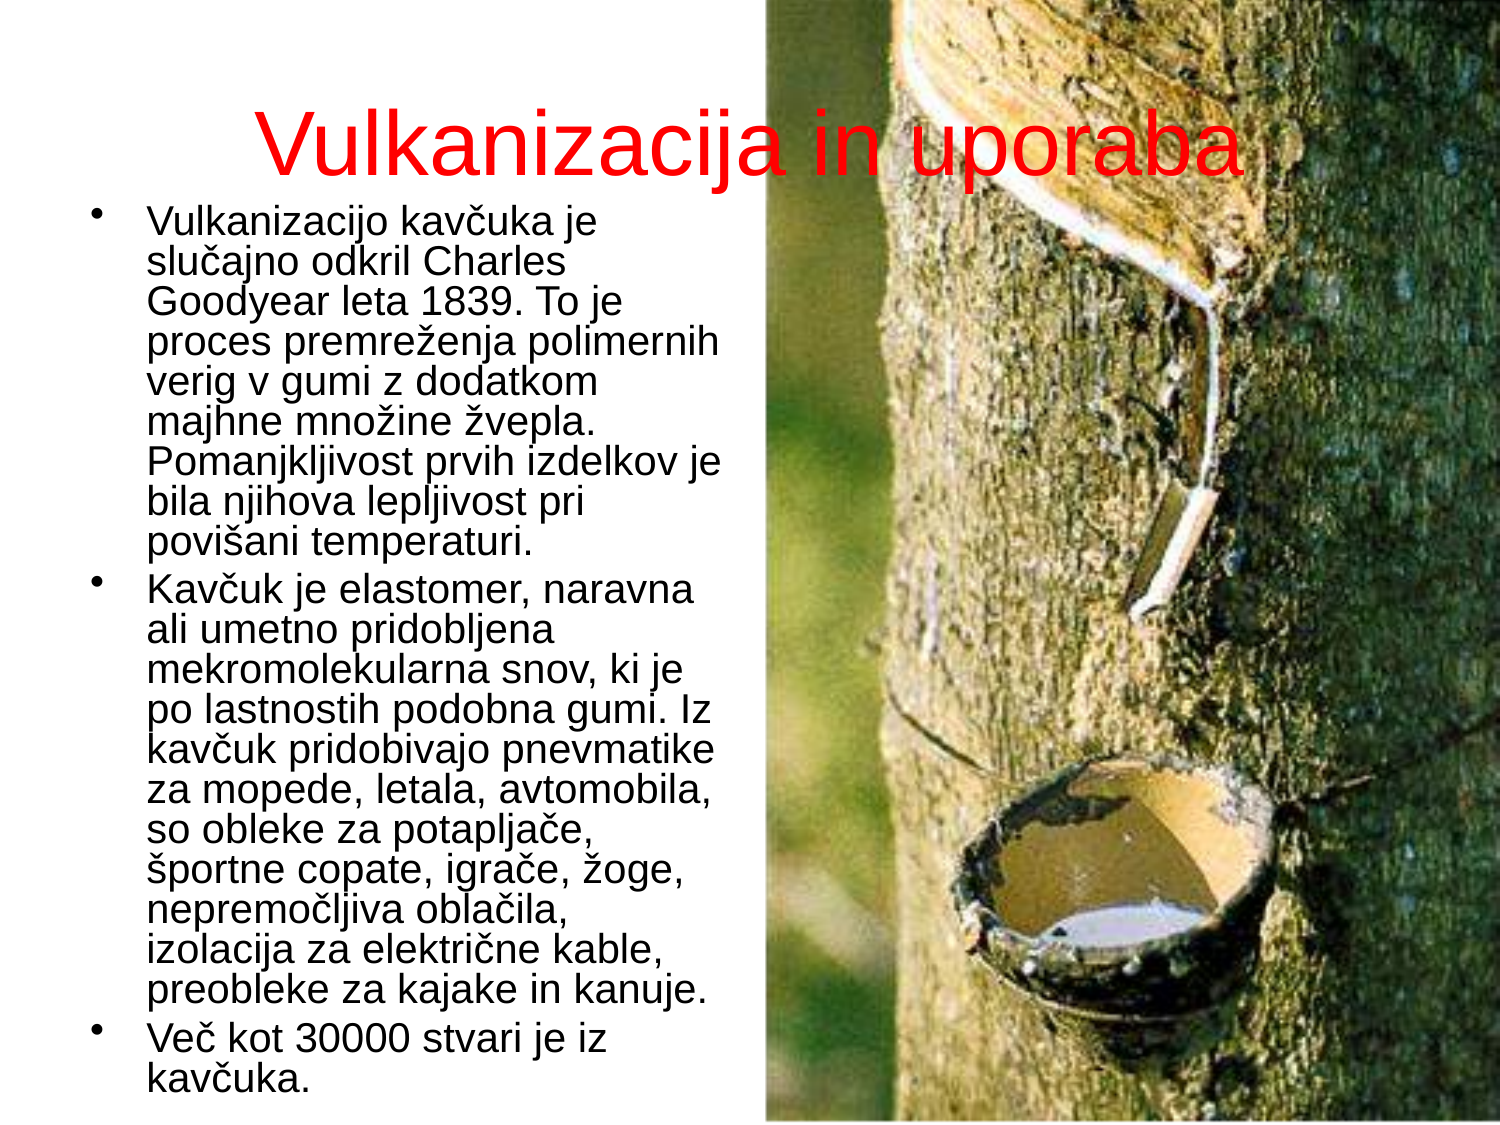

# Vulkanizacija in uporaba
Vulkanizacijo kavčuka je slučajno odkril Charles Goodyear leta 1839. To je proces premreženja polimernih verig v gumi z dodatkom majhne množine žvepla. Pomanjkljivost prvih izdelkov je bila njihova lepljivost pri povišani temperaturi.
Kavčuk je elastomer, naravna ali umetno pridobljena mekromolekularna snov, ki je po lastnostih podobna gumi. Iz kavčuk pridobivajo pnevmatike za mopede, letala, avtomobila, so obleke za potapljače, športne copate, igrače, žoge, nepremočljiva oblačila, izolacija za električne kable, preobleke za kajake in kanuje.
Več kot 30000 stvari je iz kavčuka.